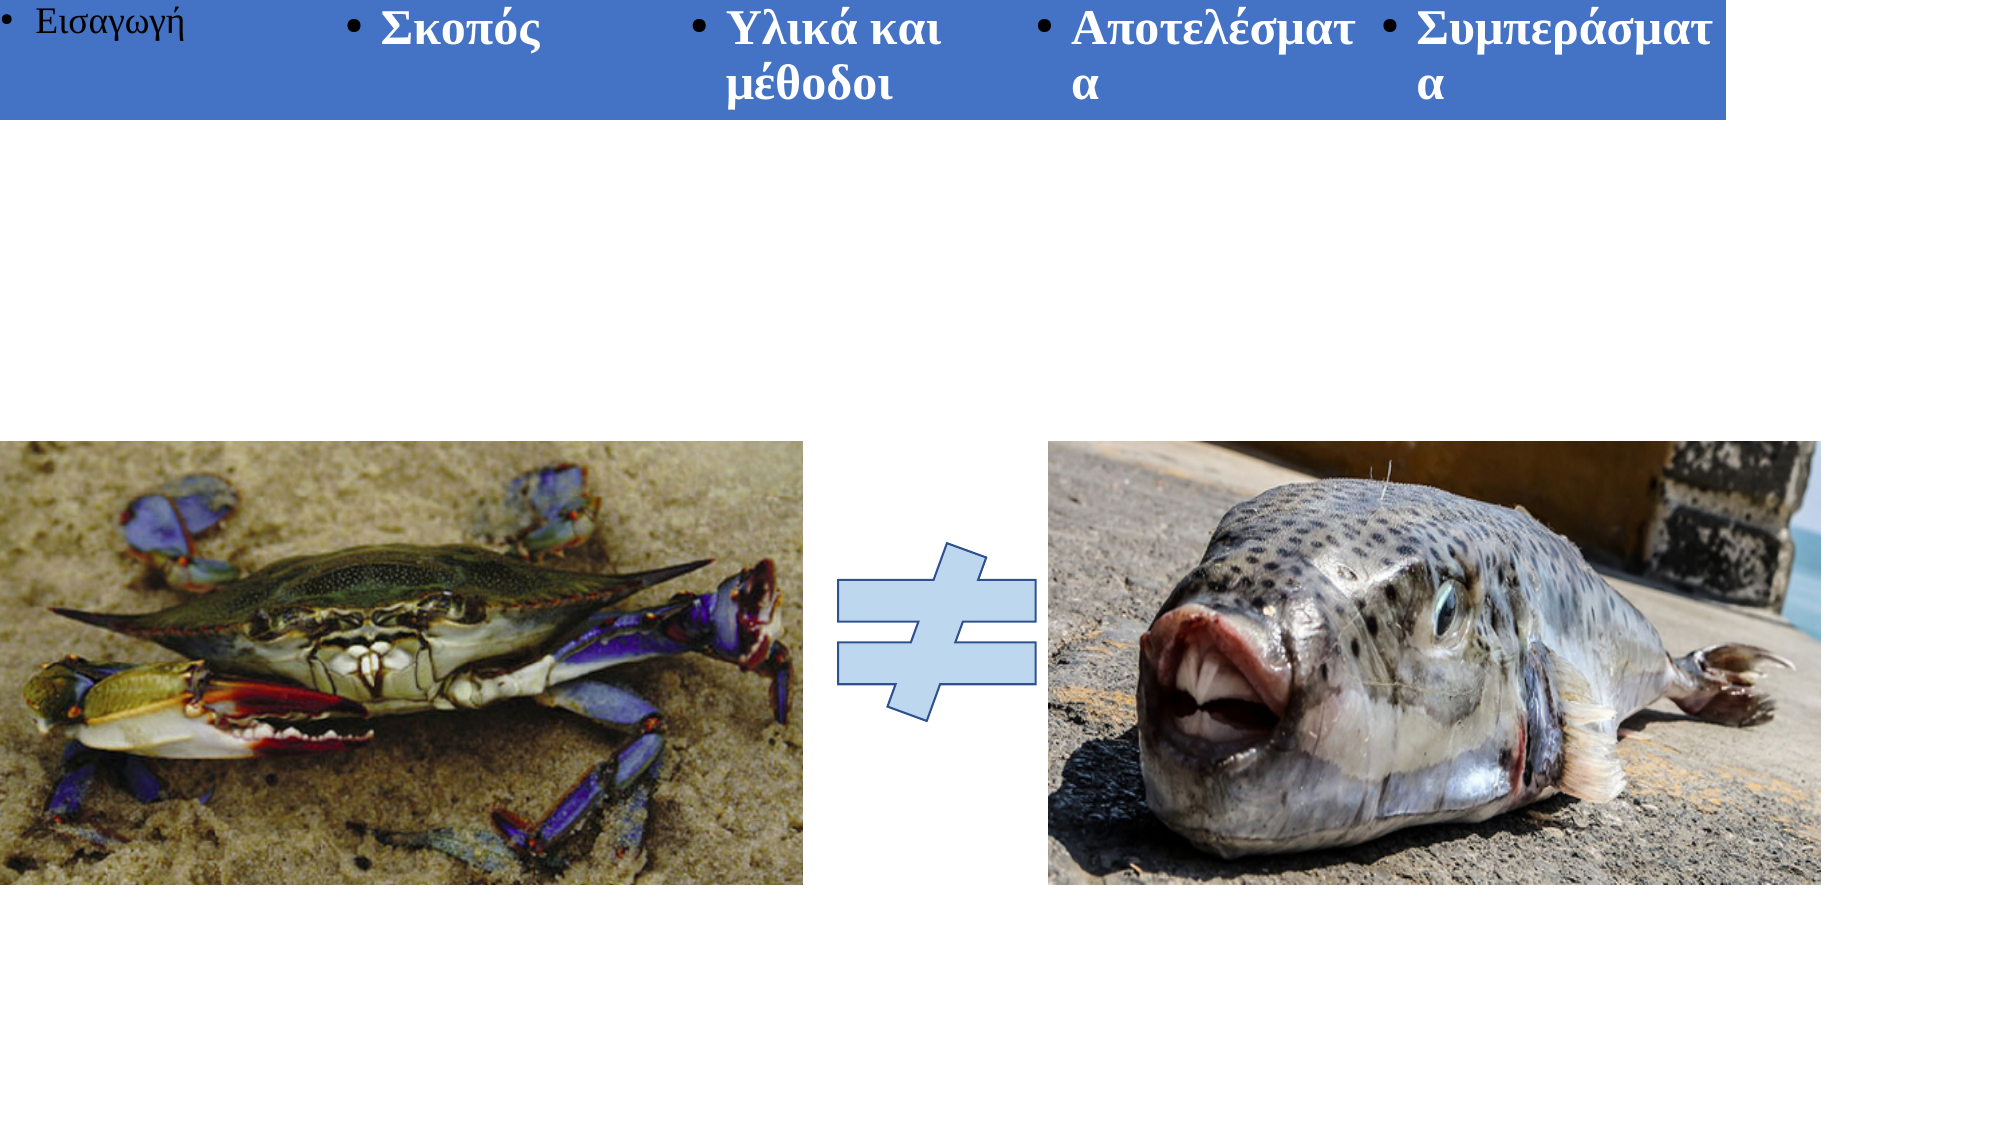

| Εισαγωγή | Σκοπός | Υλικά και μέθοδοι | Αποτελέσματα | Συμπεράσματα |
| --- | --- | --- | --- | --- |
Γνωριμία με το είδος
Επιβλαβές για τα ενδιαιτήματα αλλά όχι για τον άνθρωπο
Callinectes sapidus: Καλός και νόστιμος κολυμβητής